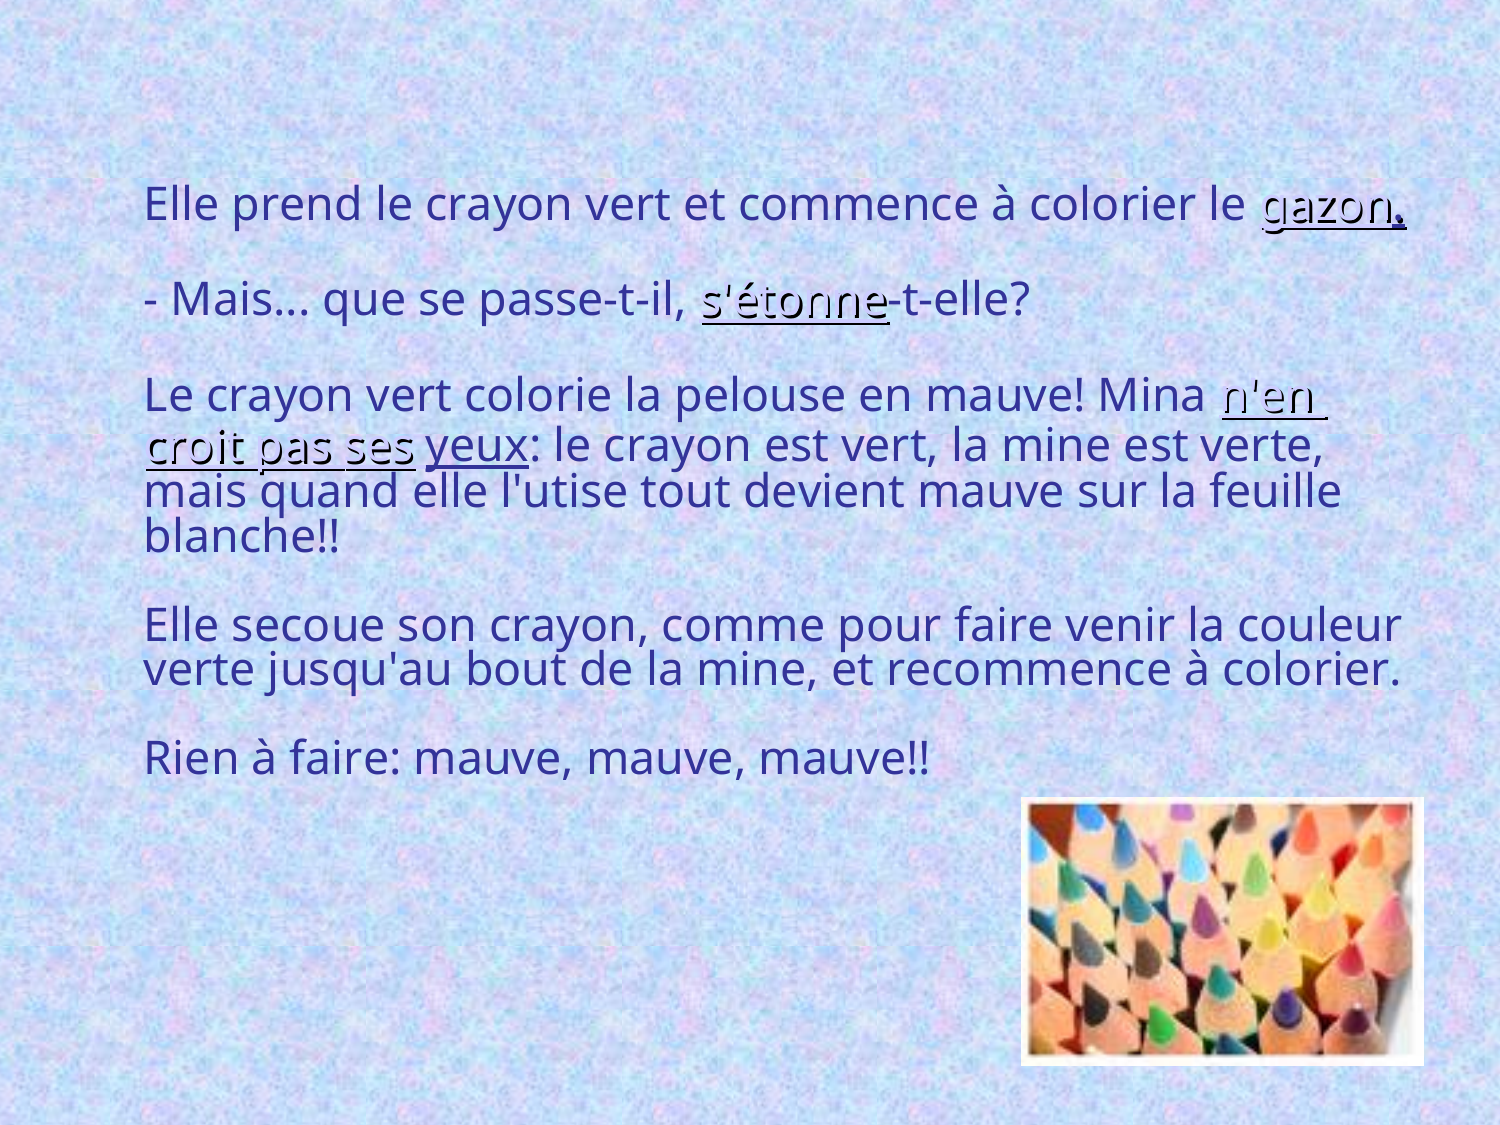

# Elle prend le crayon vert et commence à colorier le gazon. - Mais... que se passe-t-il, s'étonne-t-elle? Le crayon vert colorie la pelouse en mauve! Mina n'en croit pas ses yeux: le crayon est vert, la mine est verte, mais quand elle l'utise tout devient mauve sur la feuille blanche!! Elle secoue son crayon, comme pour faire venir la couleur verte jusqu'au bout de la mine, et recommence à colorier. Rien à faire: mauve, mauve, mauve!!